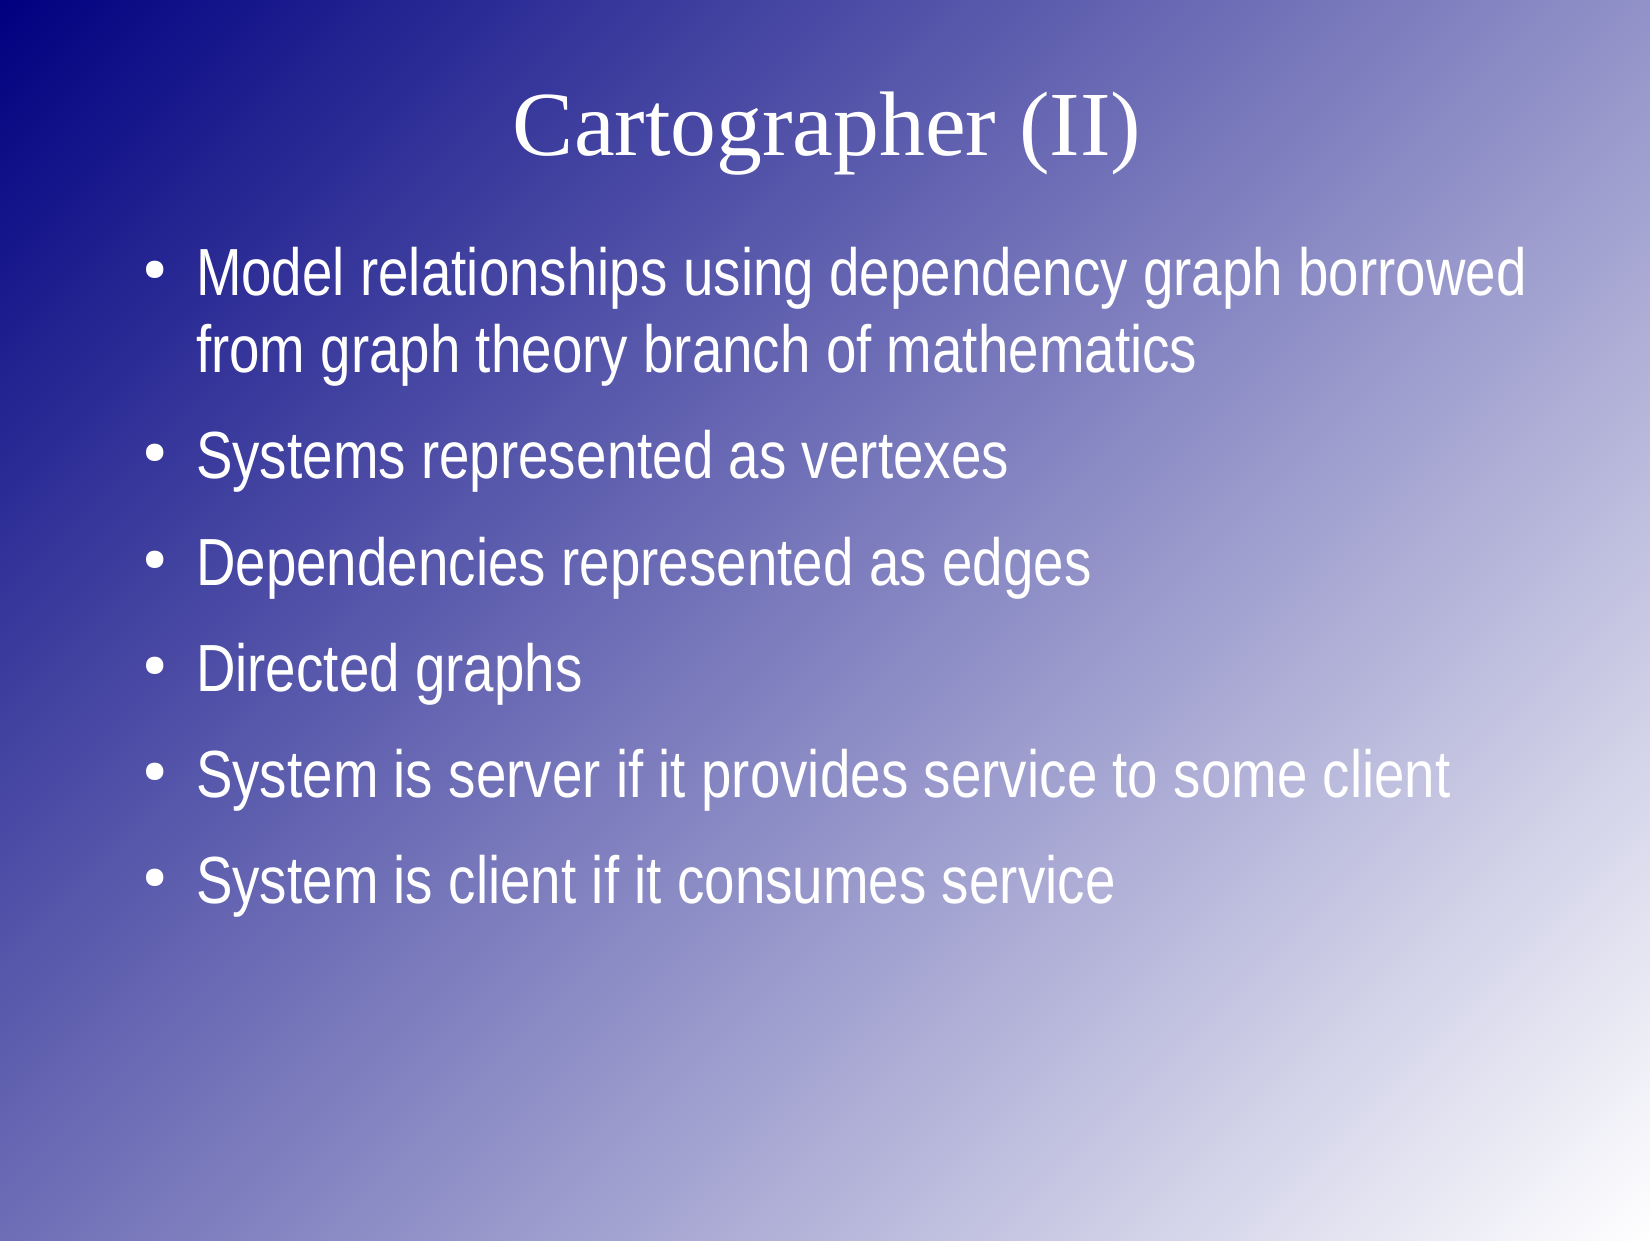

# Cartographer (II)
Model relationships using dependency graph borrowed from graph theory branch of mathematics
Systems represented as vertexes
Dependencies represented as edges
Directed graphs
System is server if it provides service to some client
System is client if it consumes service